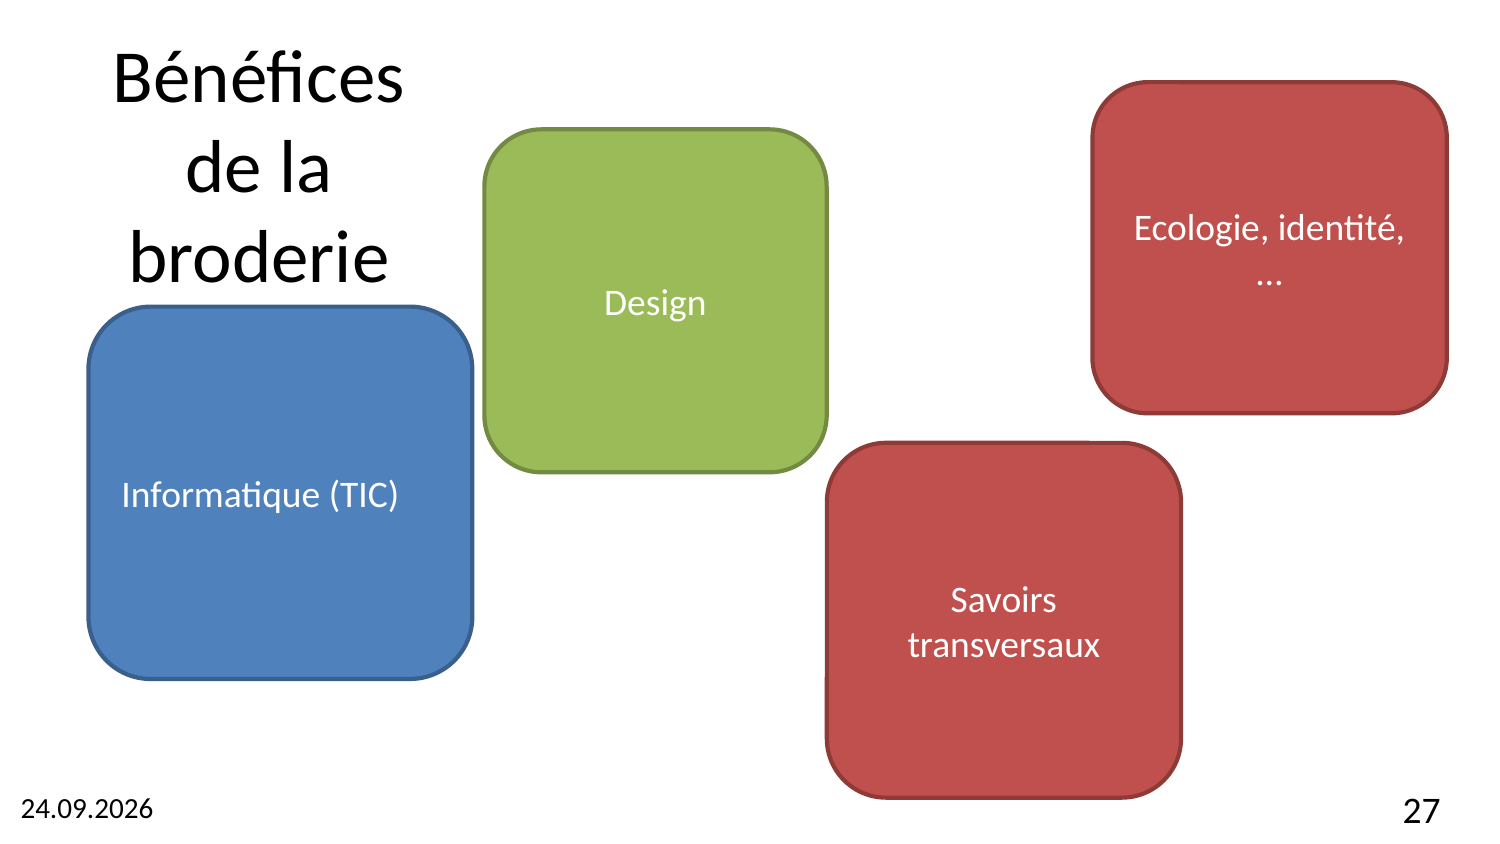

# Bénéfices de la broderie
Ecologie, identité, …
Design
Informatique (TIC)
Savoirs transversaux